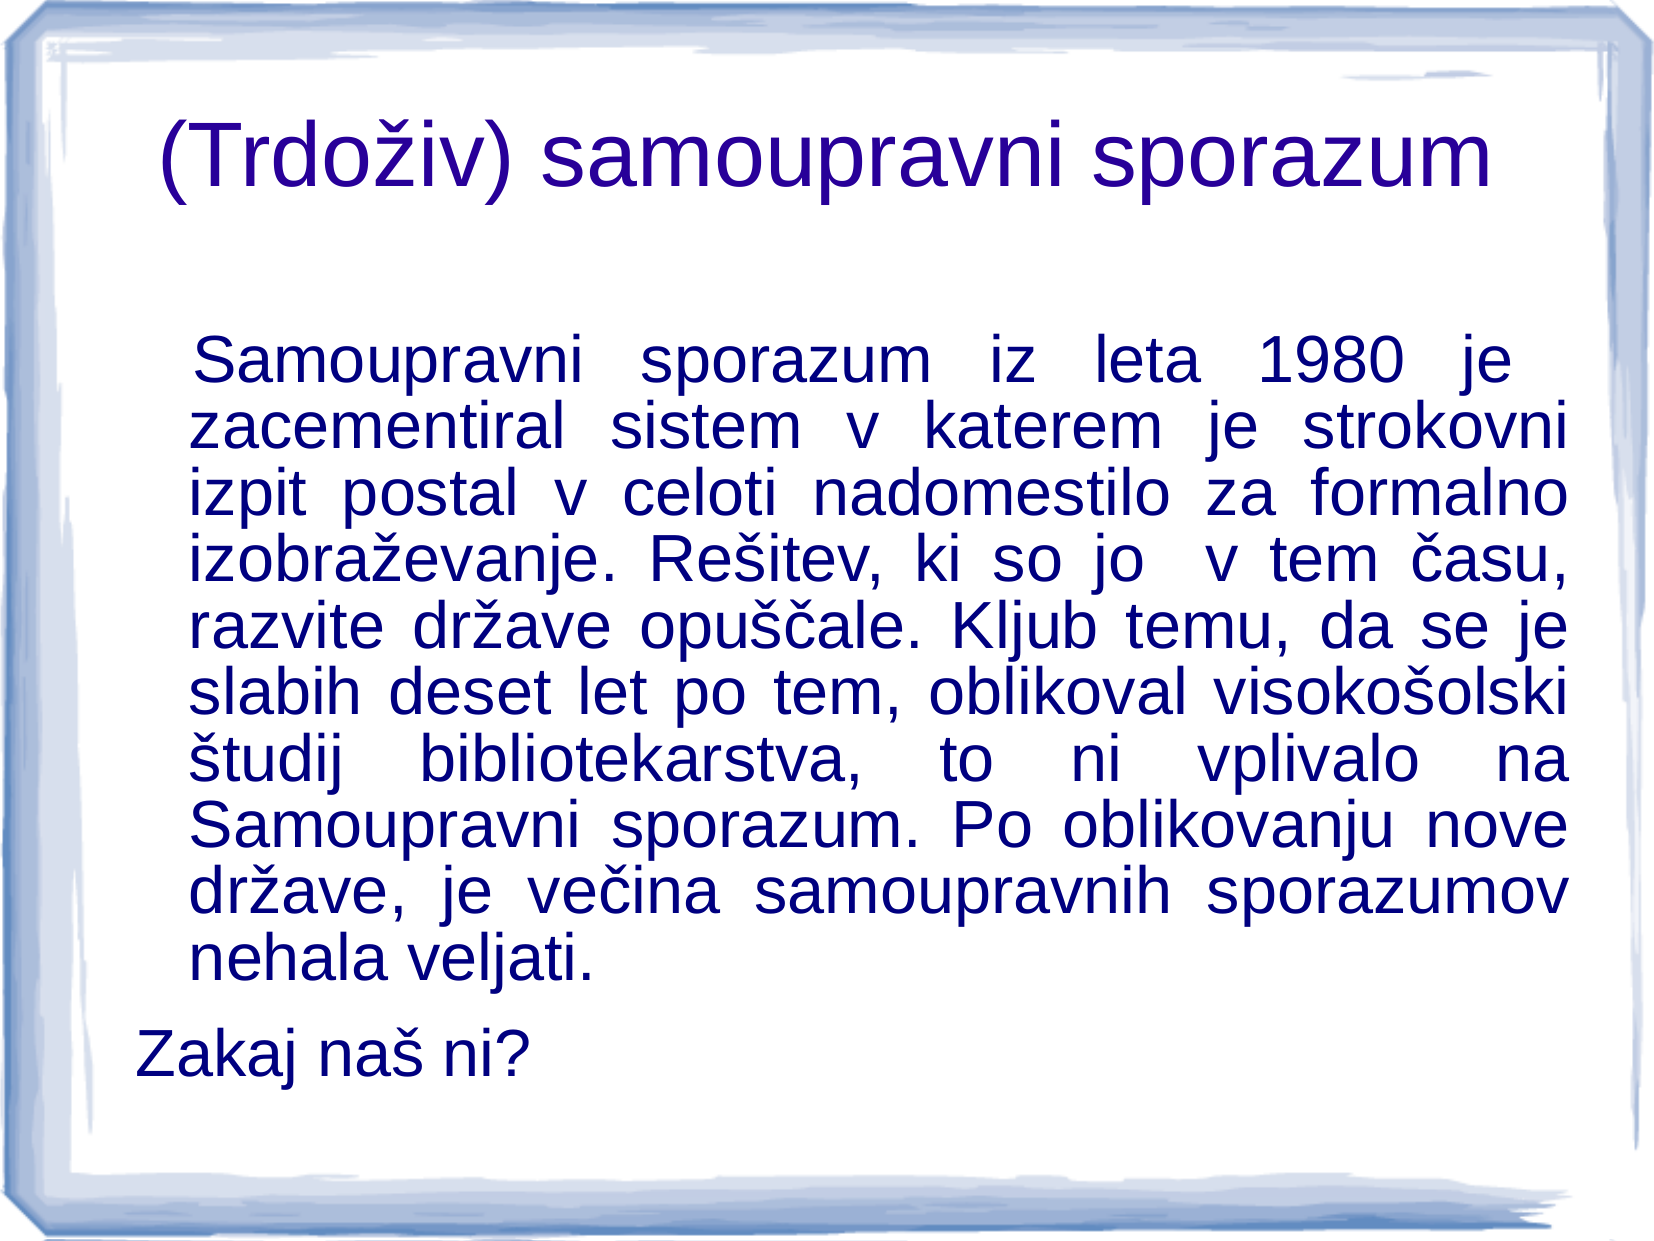

# (Trdoživ) samoupravni sporazum
 Samoupravni sporazum iz leta 1980 je zacementiral sistem v katerem je strokovni izpit postal v celoti nadomestilo za formalno izobraževanje. Rešitev, ki so jo v tem času, razvite države opuščale. Kljub temu, da se je slabih deset let po tem, oblikoval visokošolski študij bibliotekarstva, to ni vplivalo na Samoupravni sporazum. Po oblikovanju nove države, je večina samoupravnih sporazumov nehala veljati.
Zakaj naš ni?